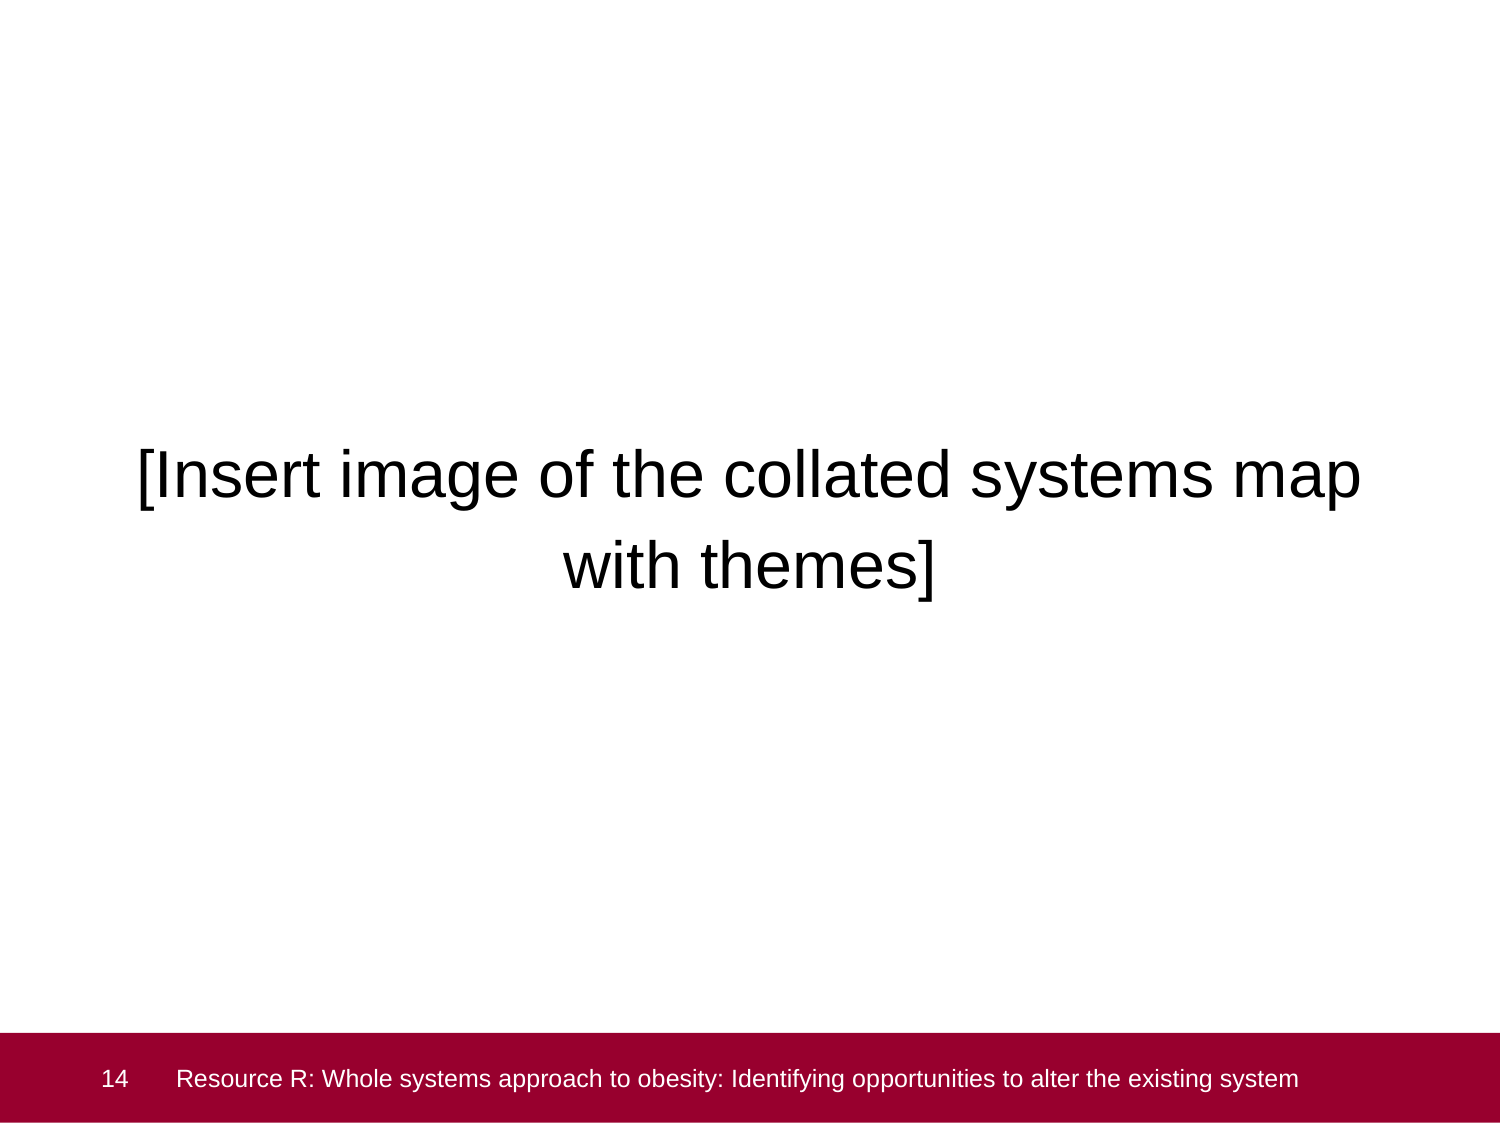

# [Insert image of the collated systems map with themes]
 13
Resource R: Whole systems approach to obesity: Identifying opportunities to alter the existing system